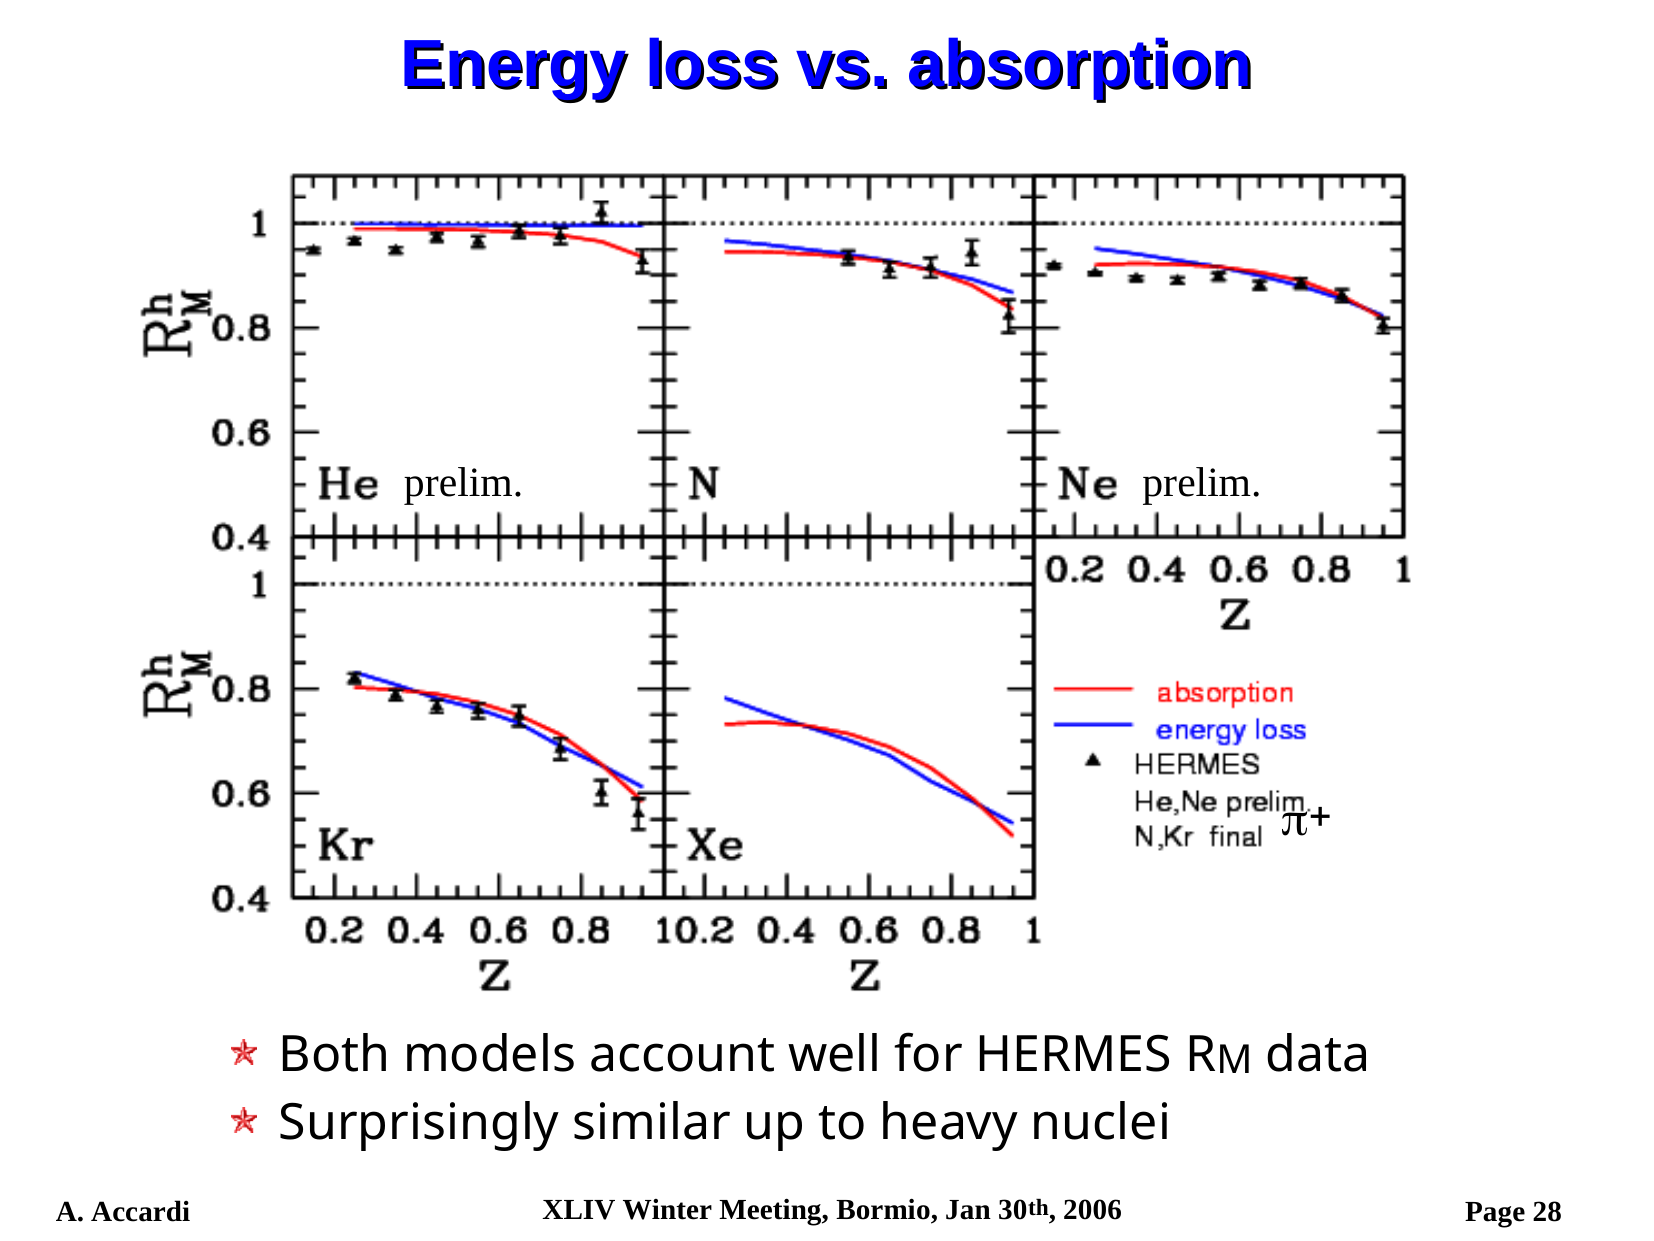

Energy loss vs. absorption
prelim.
prelim.
p+
Both models account well for HERMES RM data
Surprisingly similar up to heavy nuclei
A. Accardi
XLIV Winter Meeting, Bormio, Jan 30th, 2006
Page